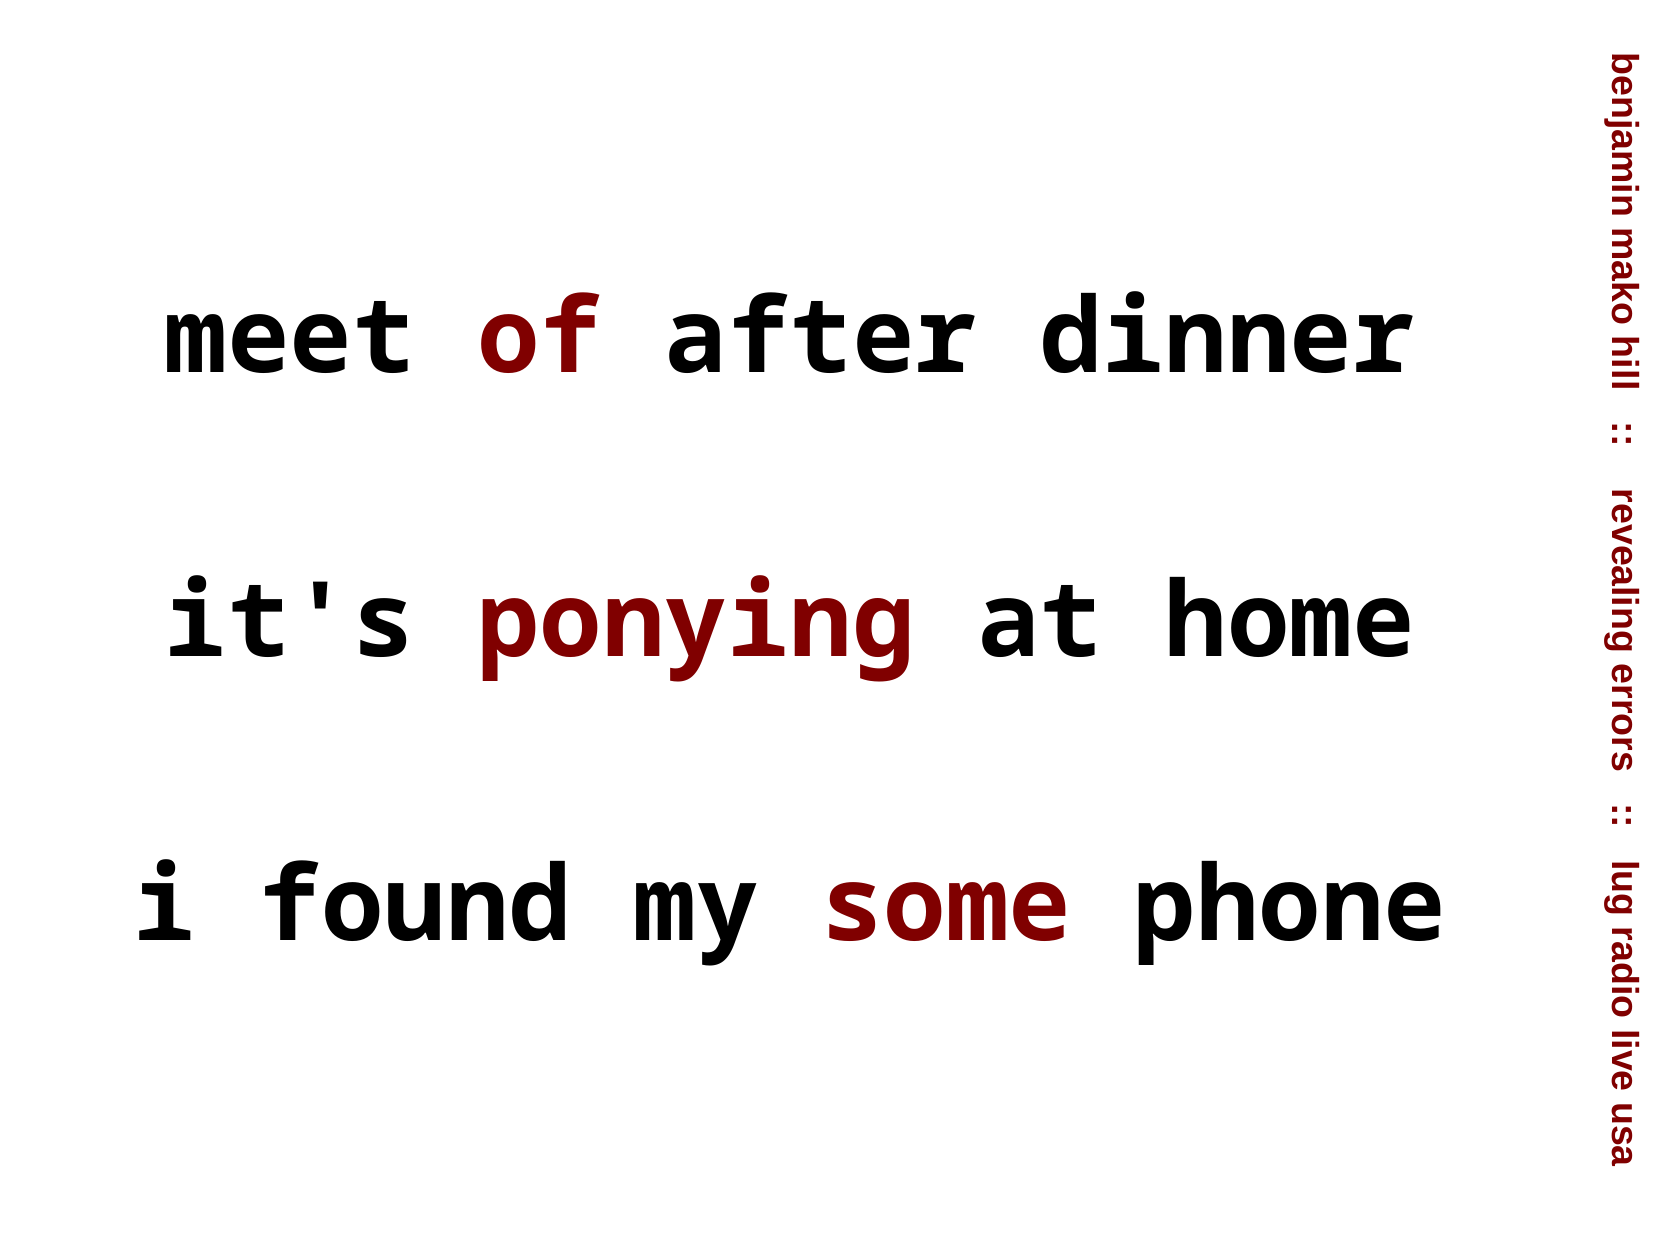

meet of after dinner
it's ponying at home
i found my some phone